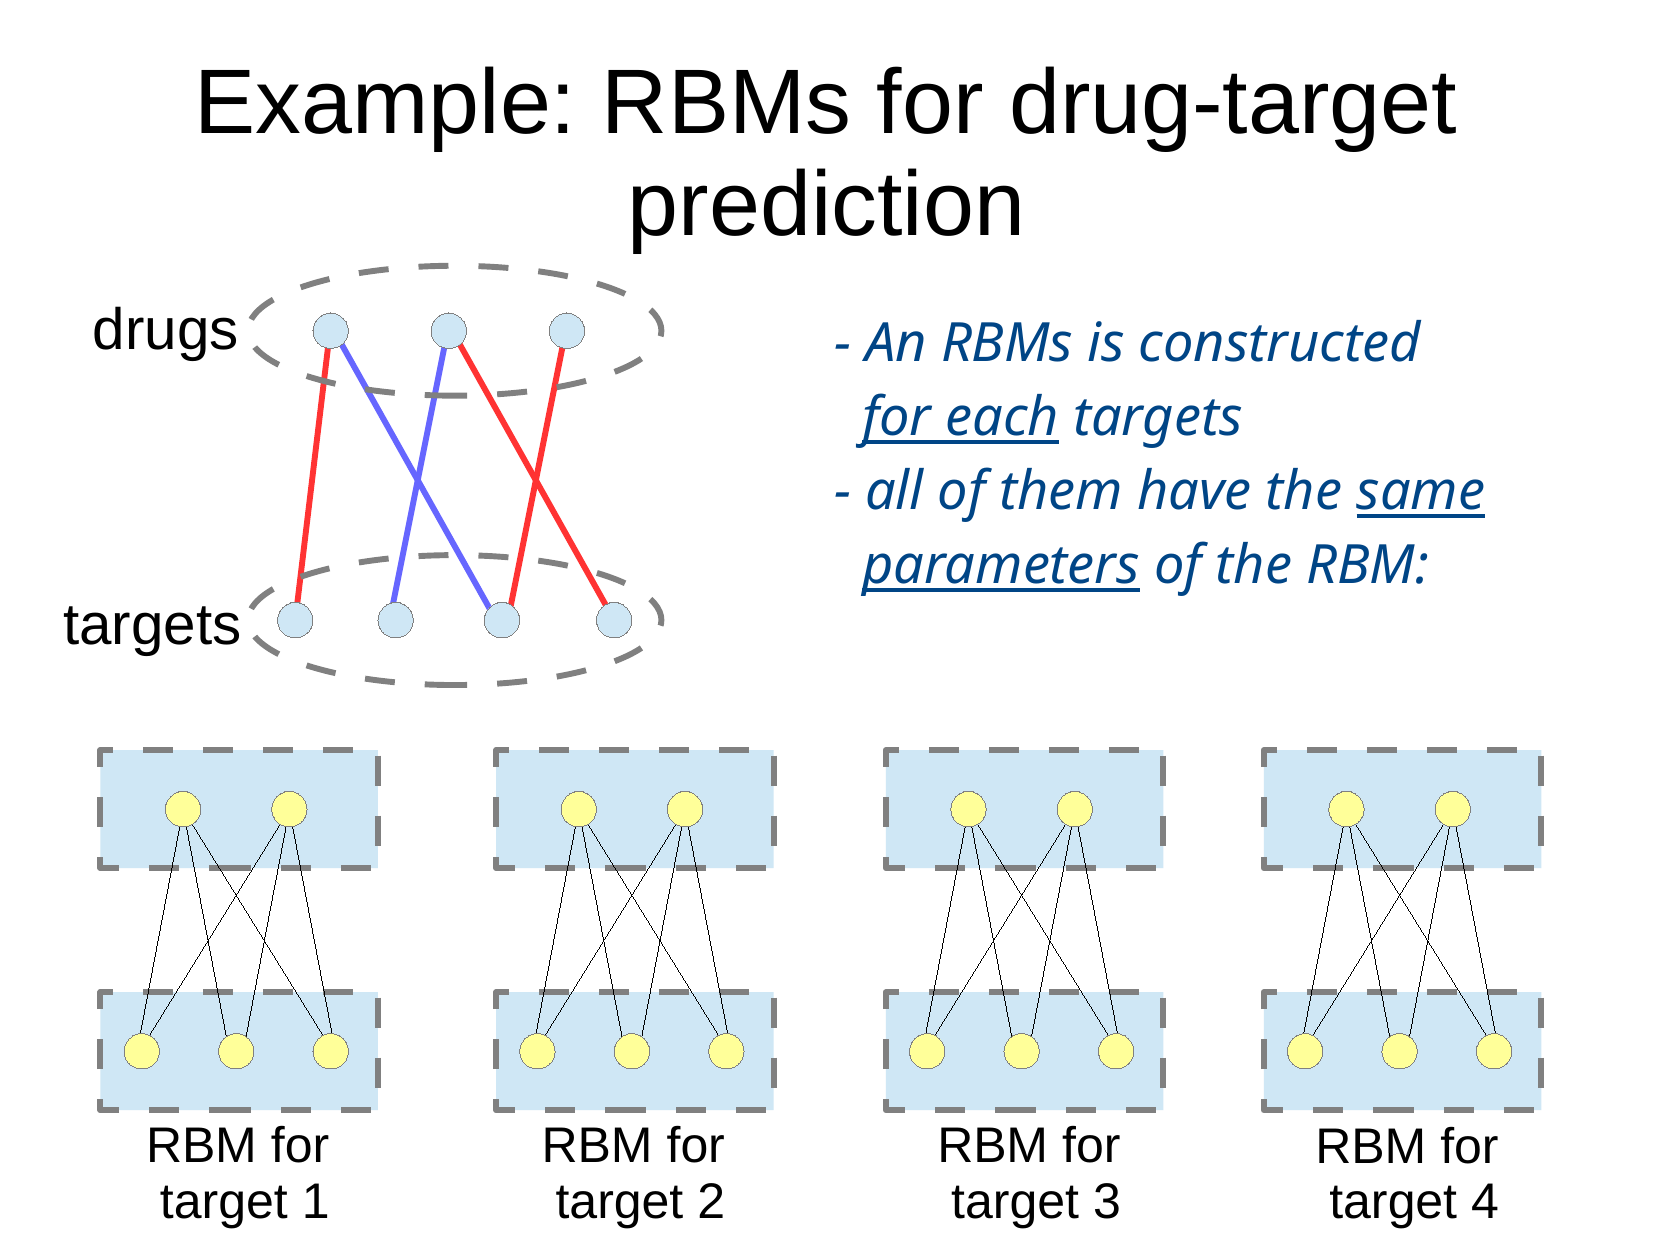

# Example: RBMs for drug-target prediction
drugs
- An RBMs is constructed
 for each targets
- all of them have the same
 parameters of the RBM:
targets
RBM for
 target 1
RBM for
 target 2
RBM for
 target 3
RBM for
 target 4